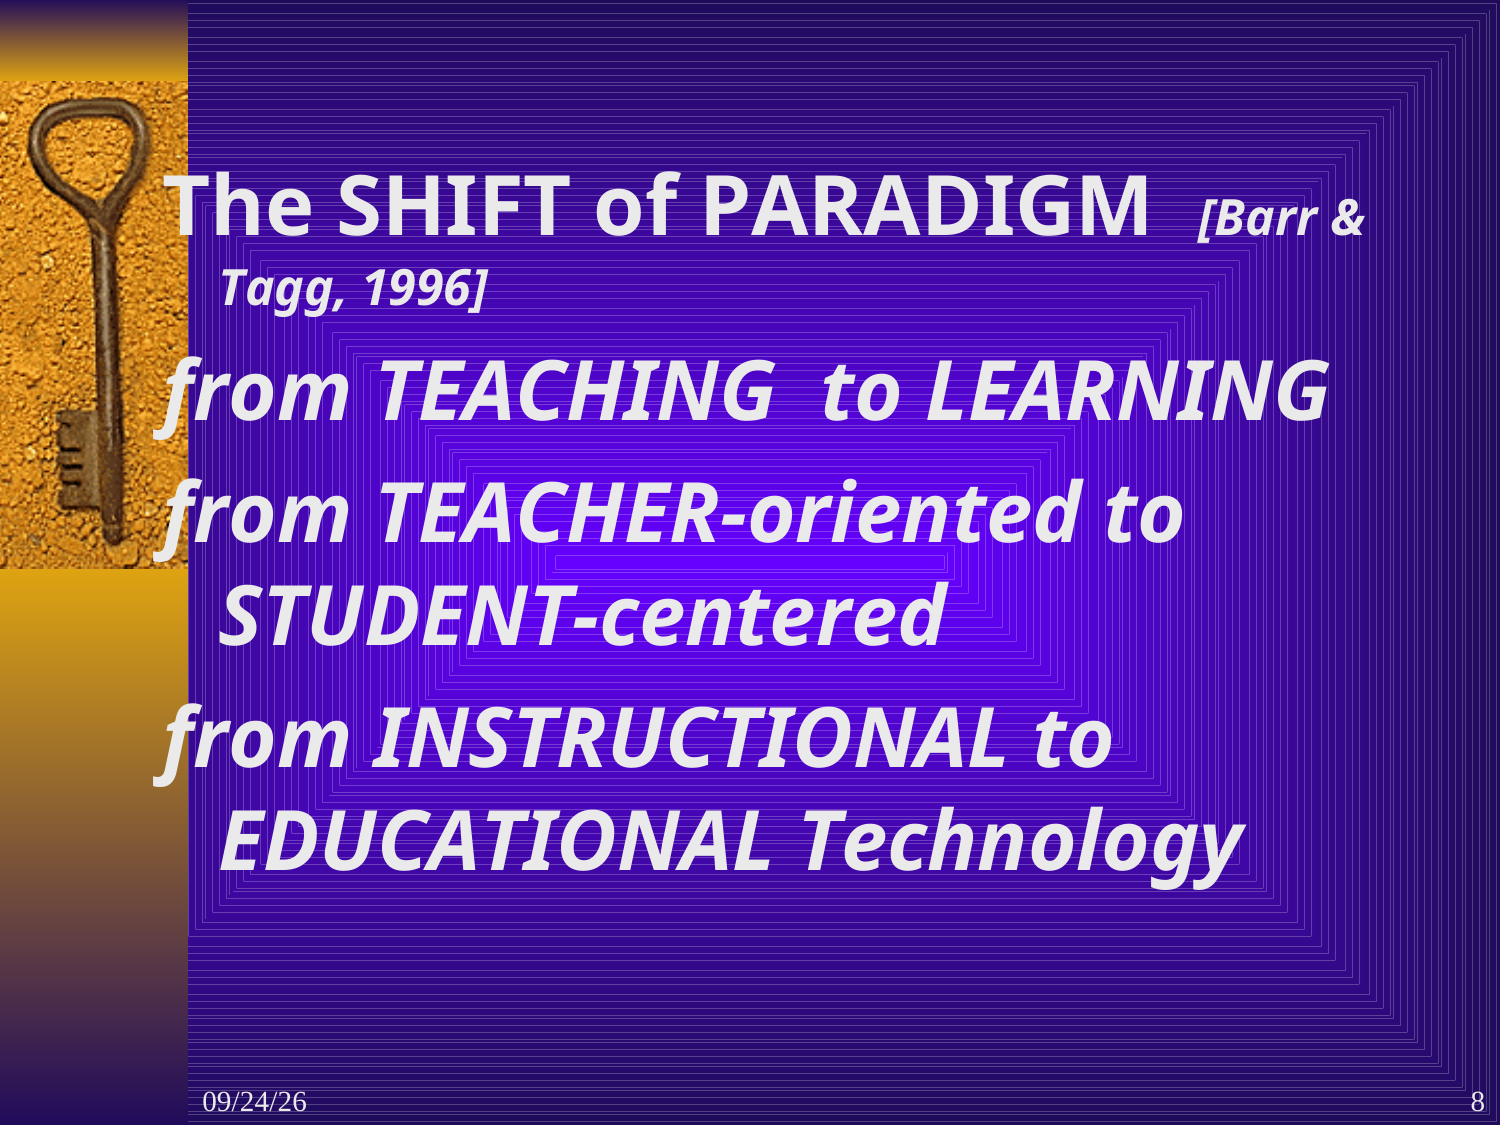

# The SHIFT of PARADIGM [Barr & Tagg, 1996]
from TEACHING to LEARNING
from TEACHER-oriented to STUDENT-centered
from INSTRUCTIONAL to EDUCATIONAL Technology
8